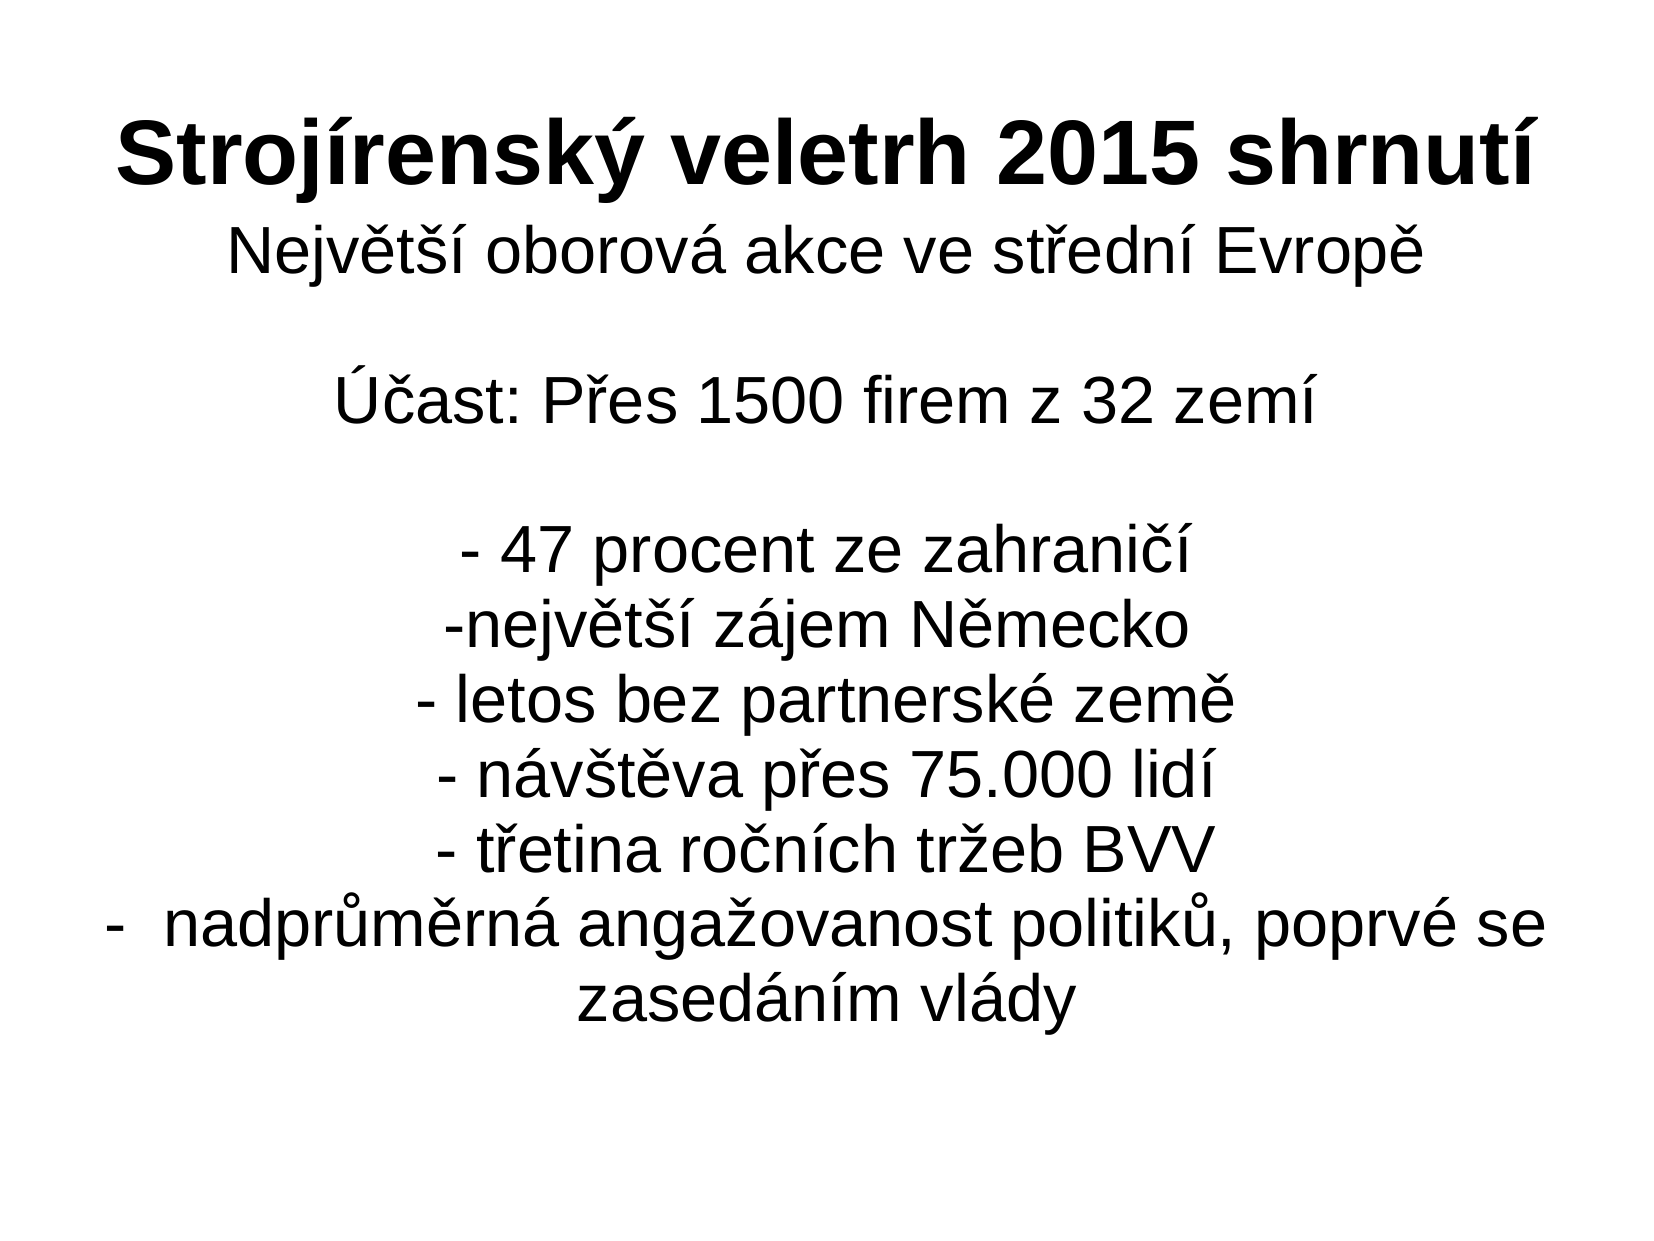

# Strojírenský veletrh 2015 shrnutí
Největší oborová akce ve střední Evropě
Účast: Přes 1500 firem z 32 zemí
- 47 procent ze zahraničí
-největší zájem Německo
- letos bez partnerské země
- návštěva přes 75.000 lidí
- třetina ročních tržeb BVV
- nadprůměrná angažovanost politiků, poprvé se zasedáním vlády